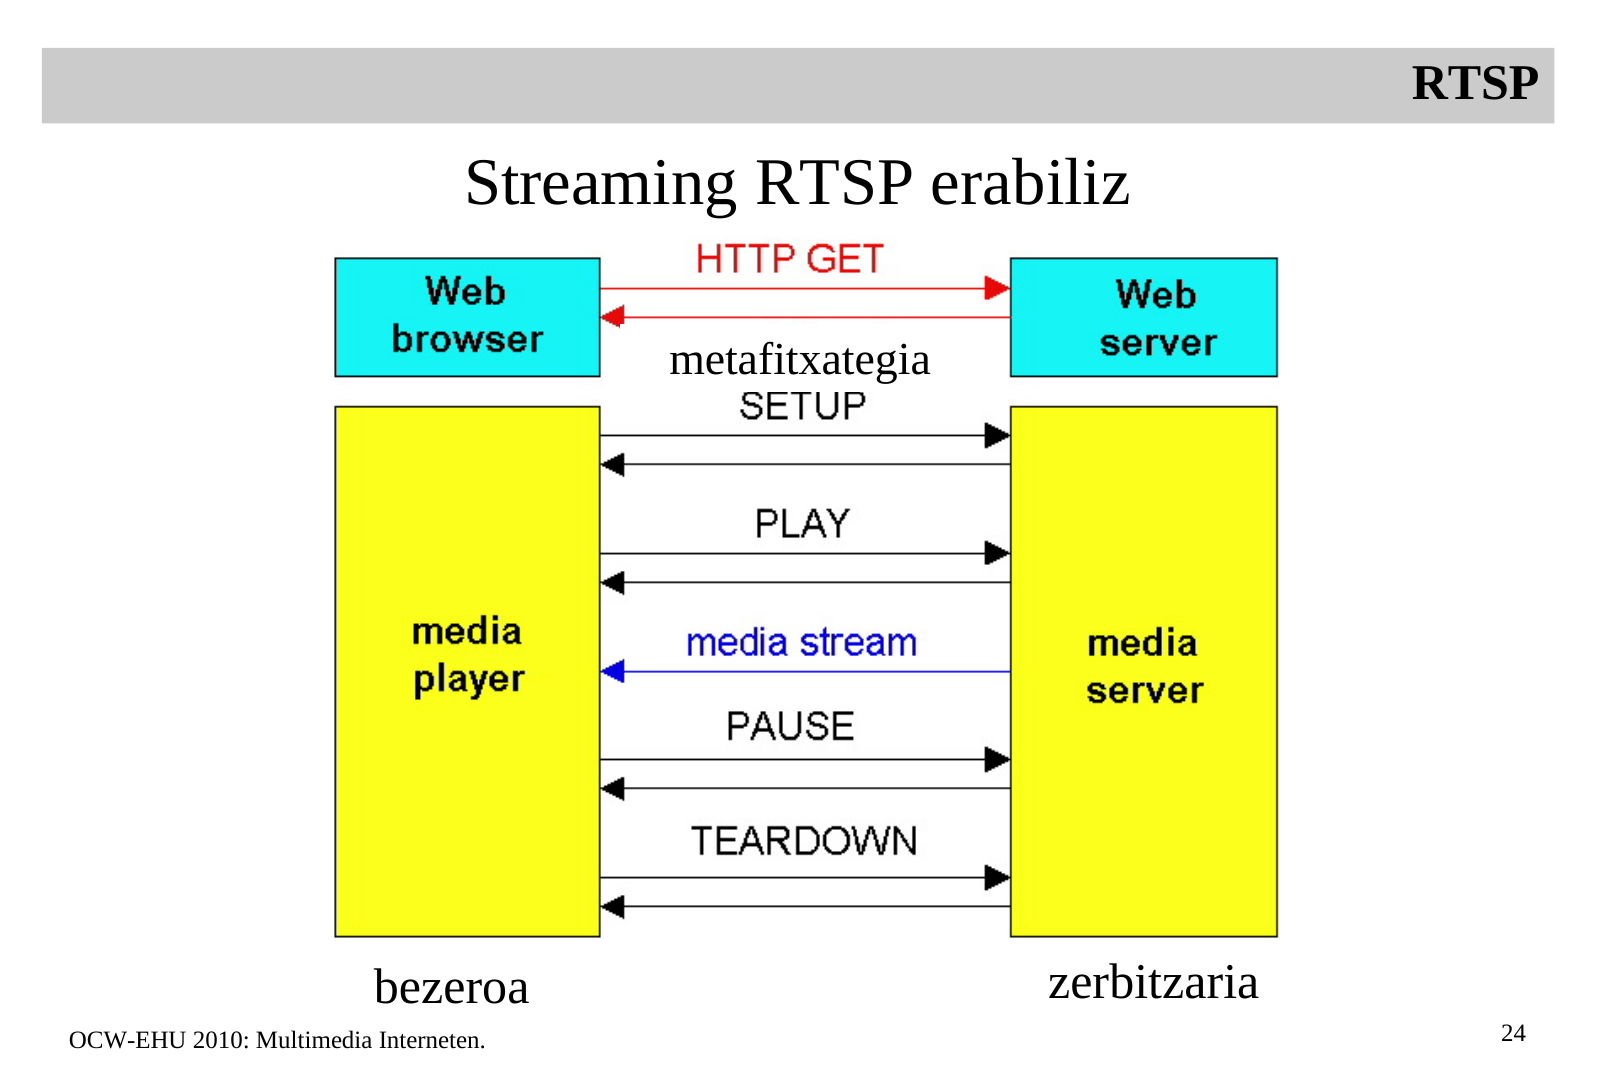

# RTSP
Streaming RTSP erabiliz
 metafitxategia
zerbitzaria
bezeroa
24